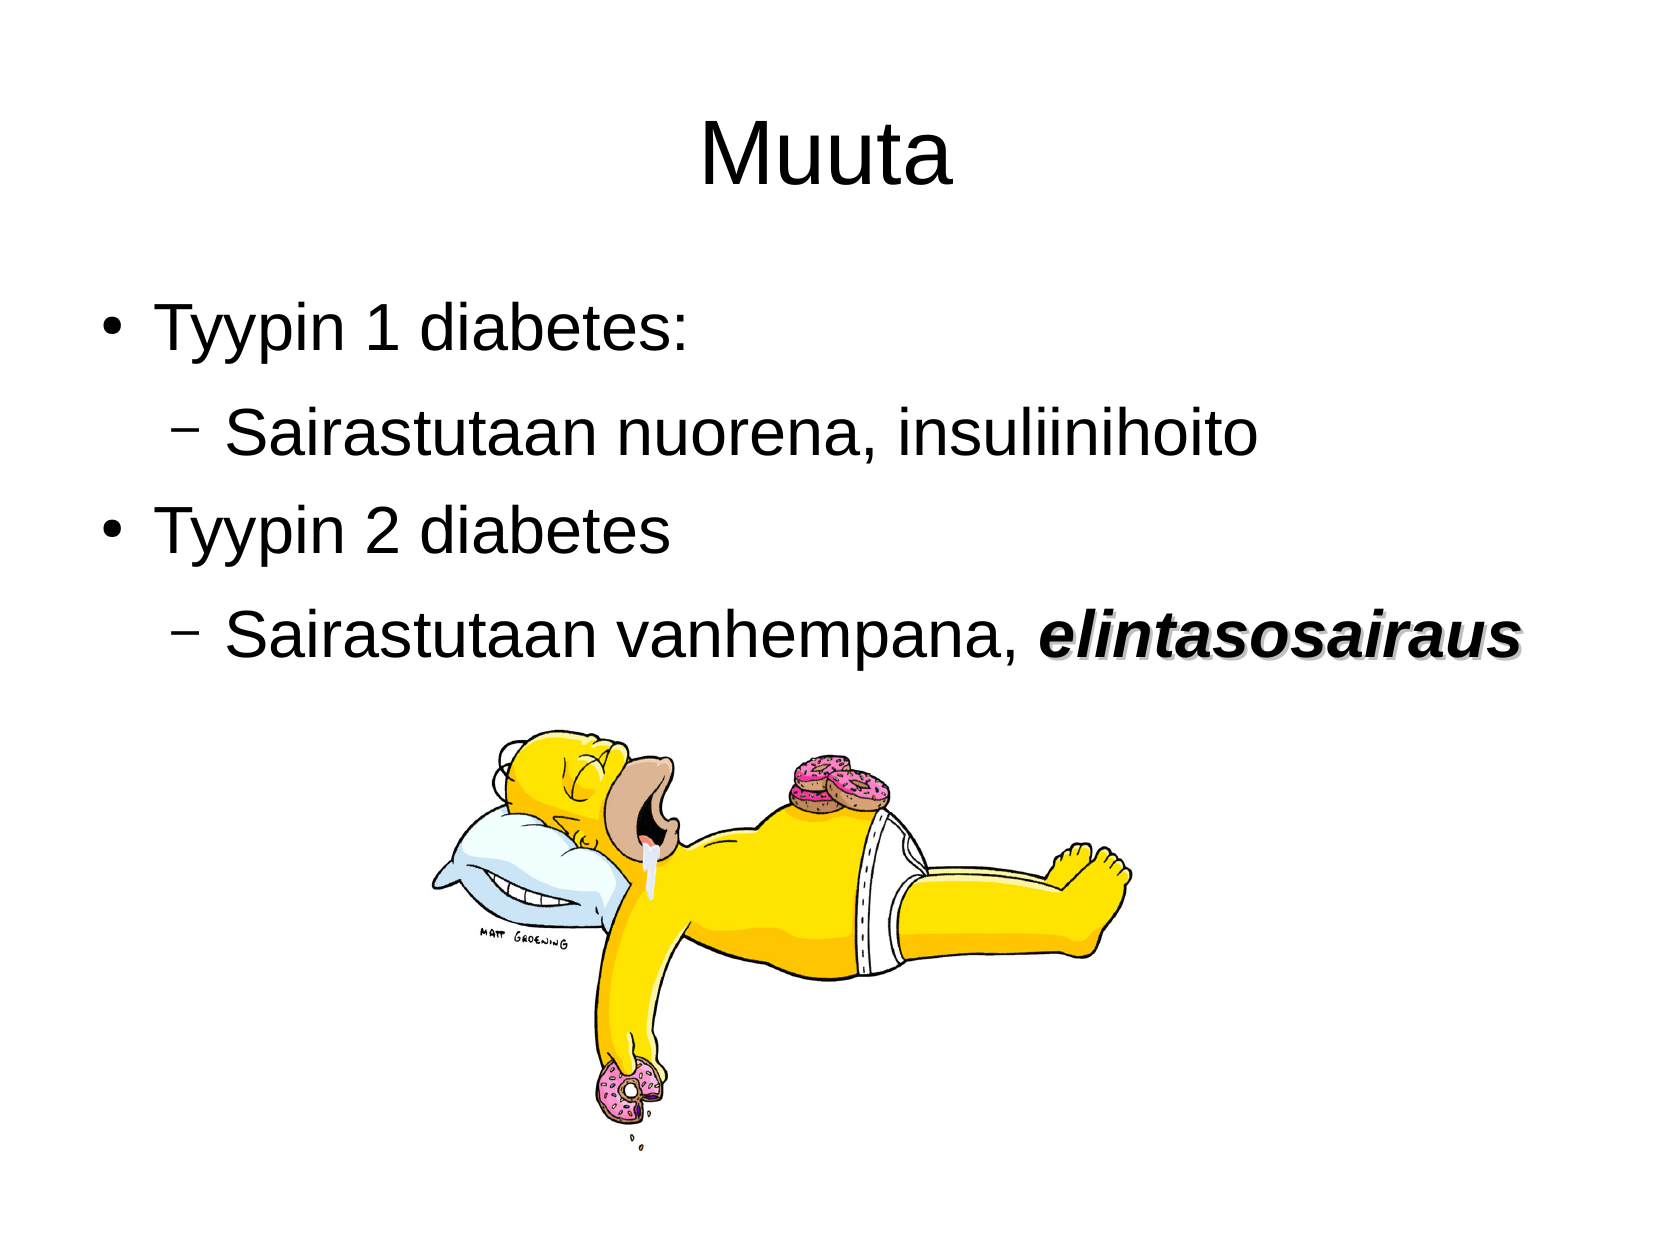

# Muuta
Tyypin 1 diabetes:
Sairastutaan nuorena, insuliinihoito
Tyypin 2 diabetes
Sairastutaan vanhempana, elintasosairaus